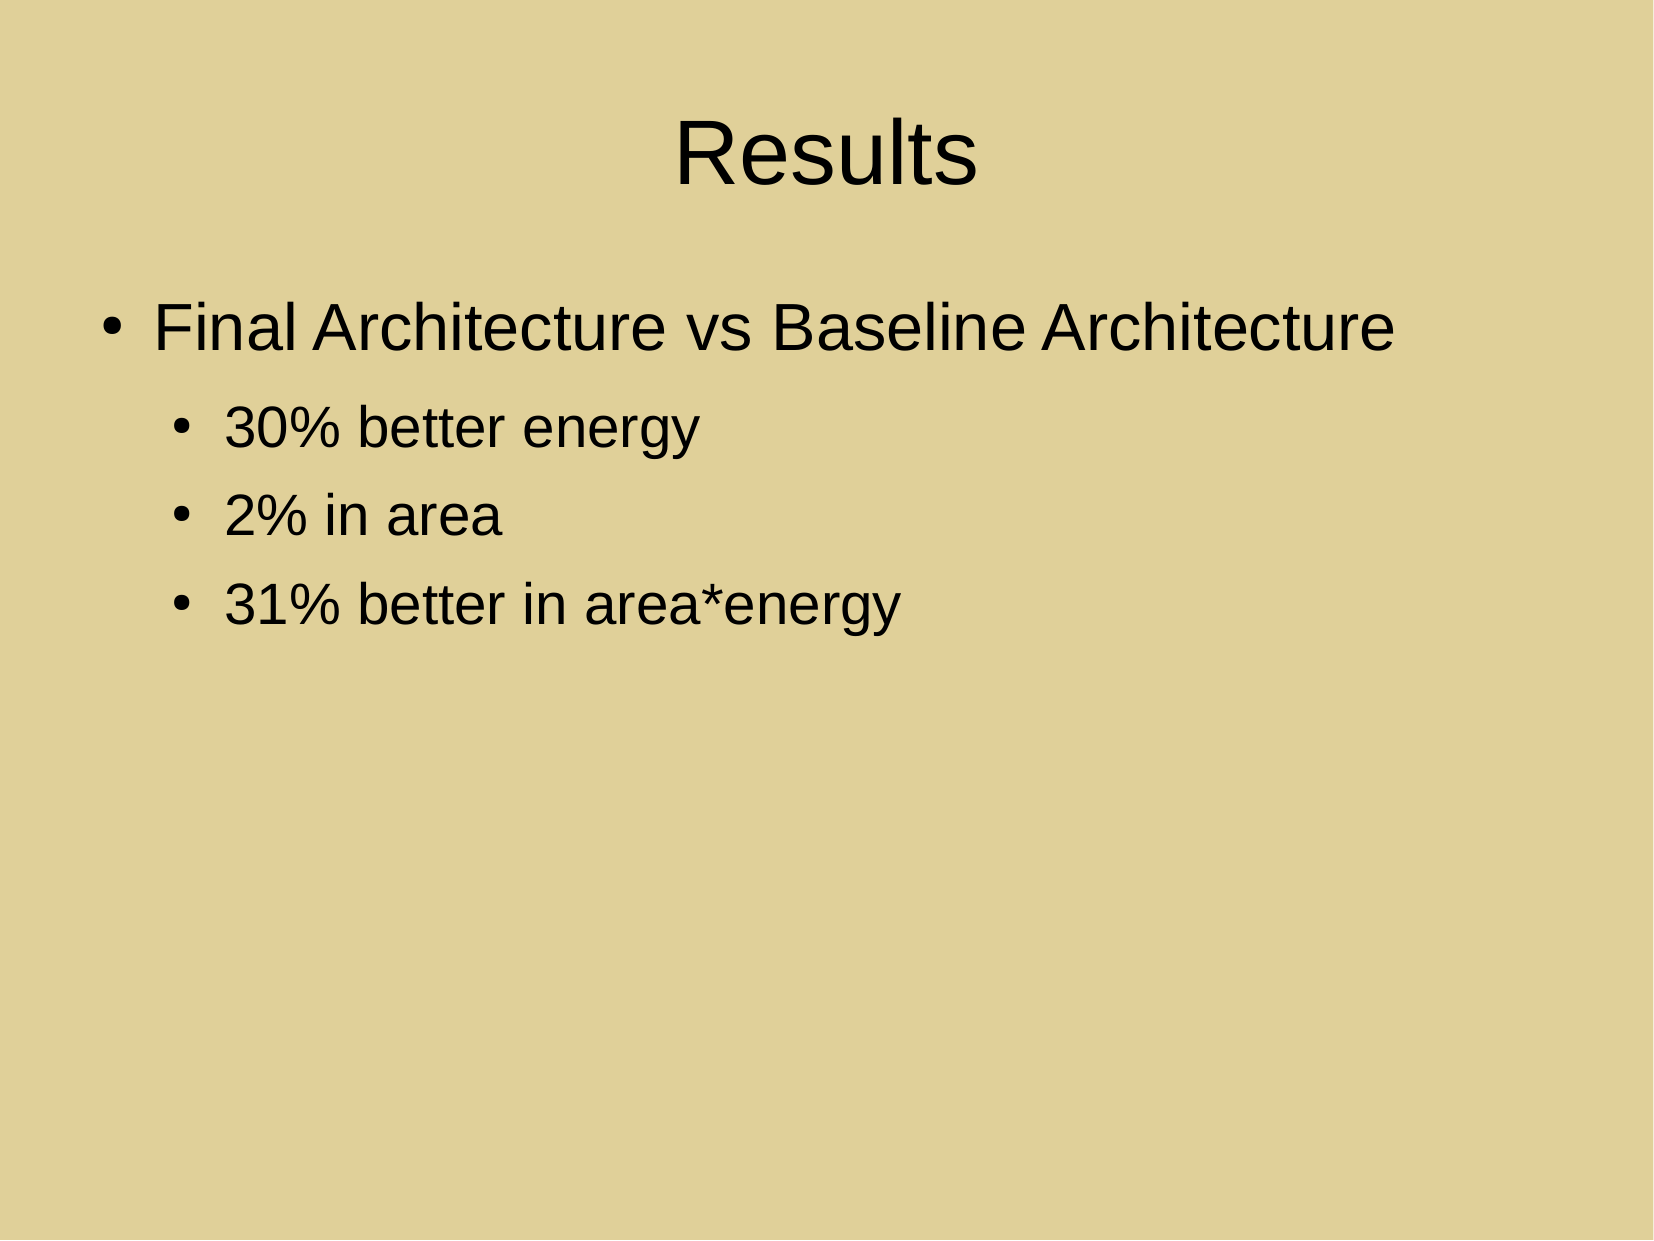

# Results
Final Architecture vs Baseline Architecture
30% better energy
2% in area
31% better in area*energy